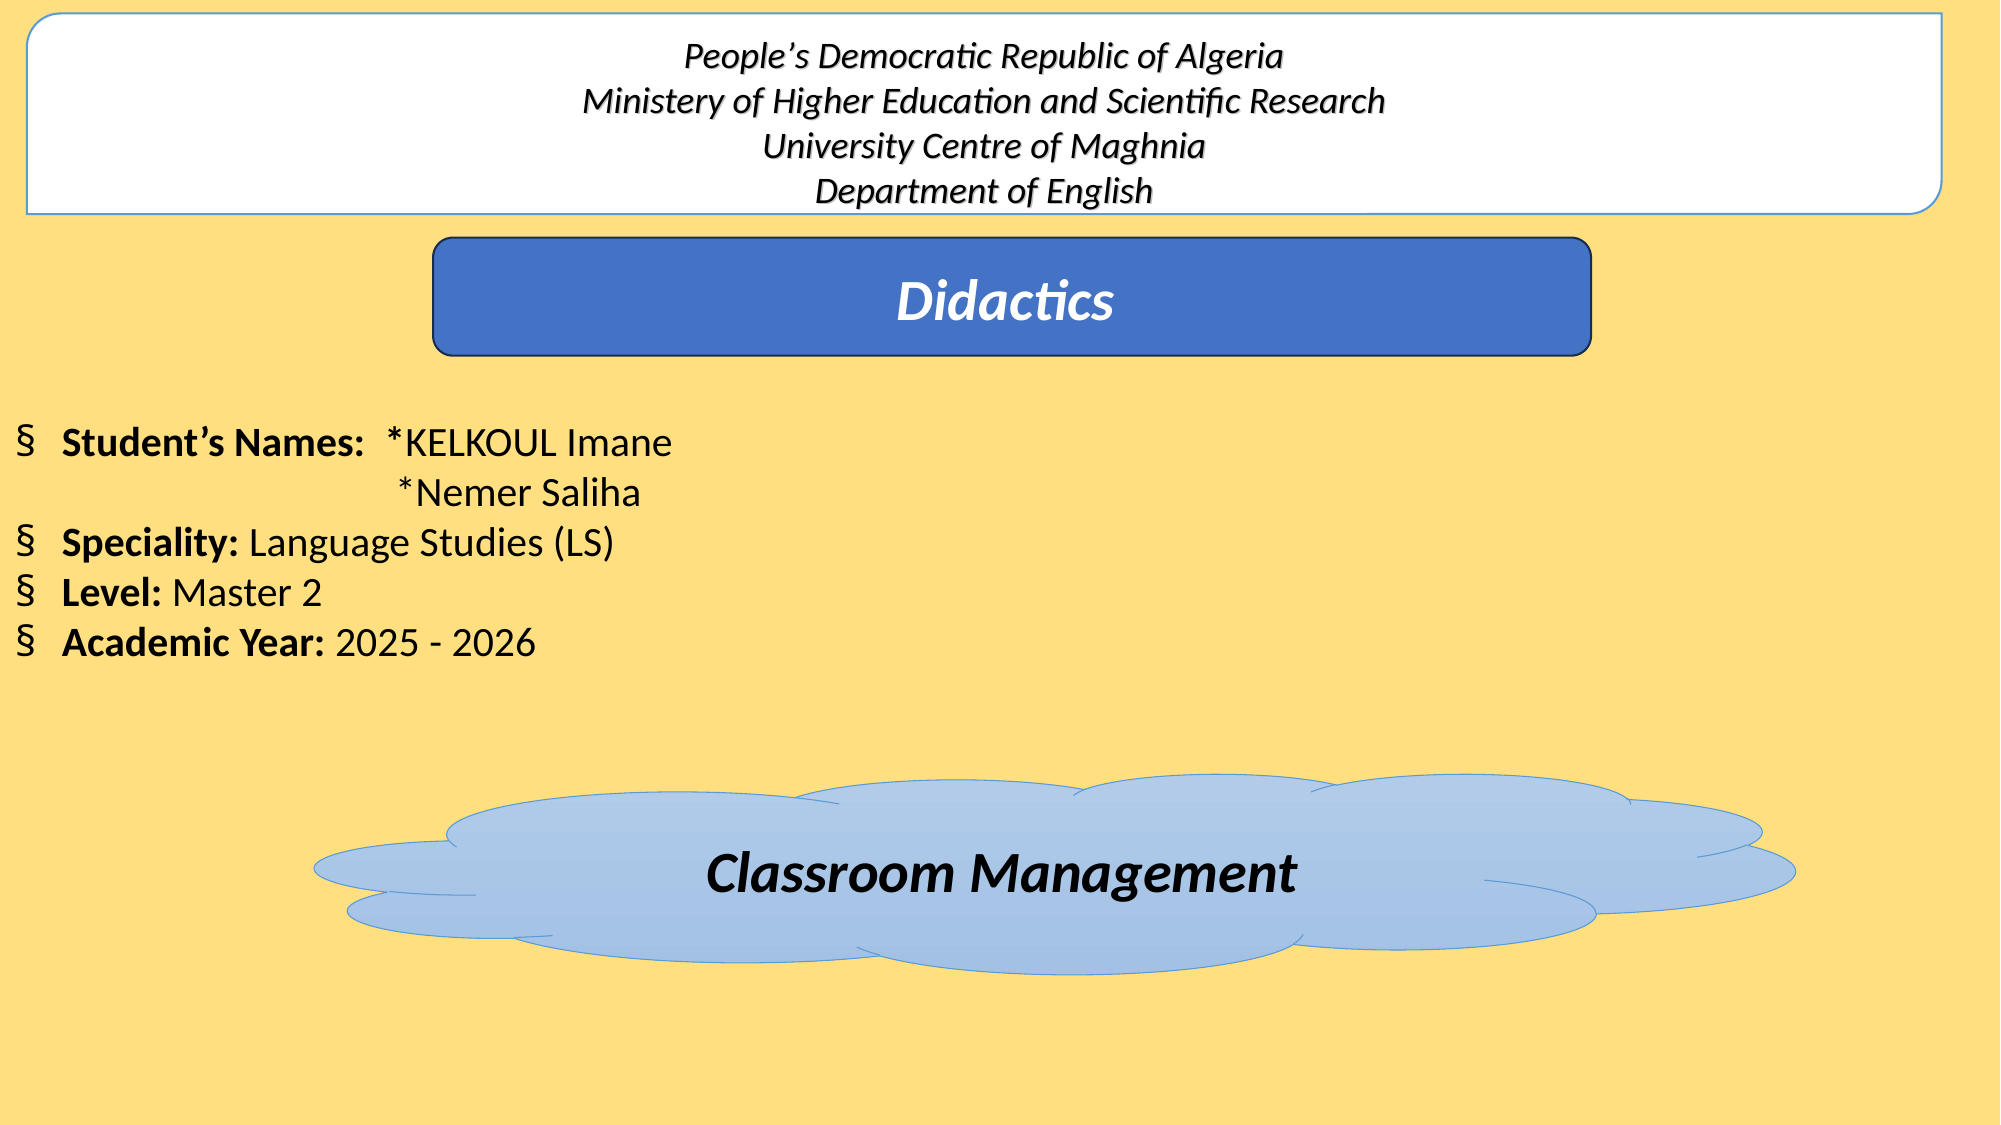

Student’s Names: *KELKOUL Imane
 *Nemer Saliha
Speciality: Language Studies (LS)
Level: Master 2
Academic Year: 2025 - 2026
People’s Democratic Republic of Algeria
Ministery of Higher Education and Scientific Research
University Centre of Maghnia
Department of English
Didactics
Classroom Management